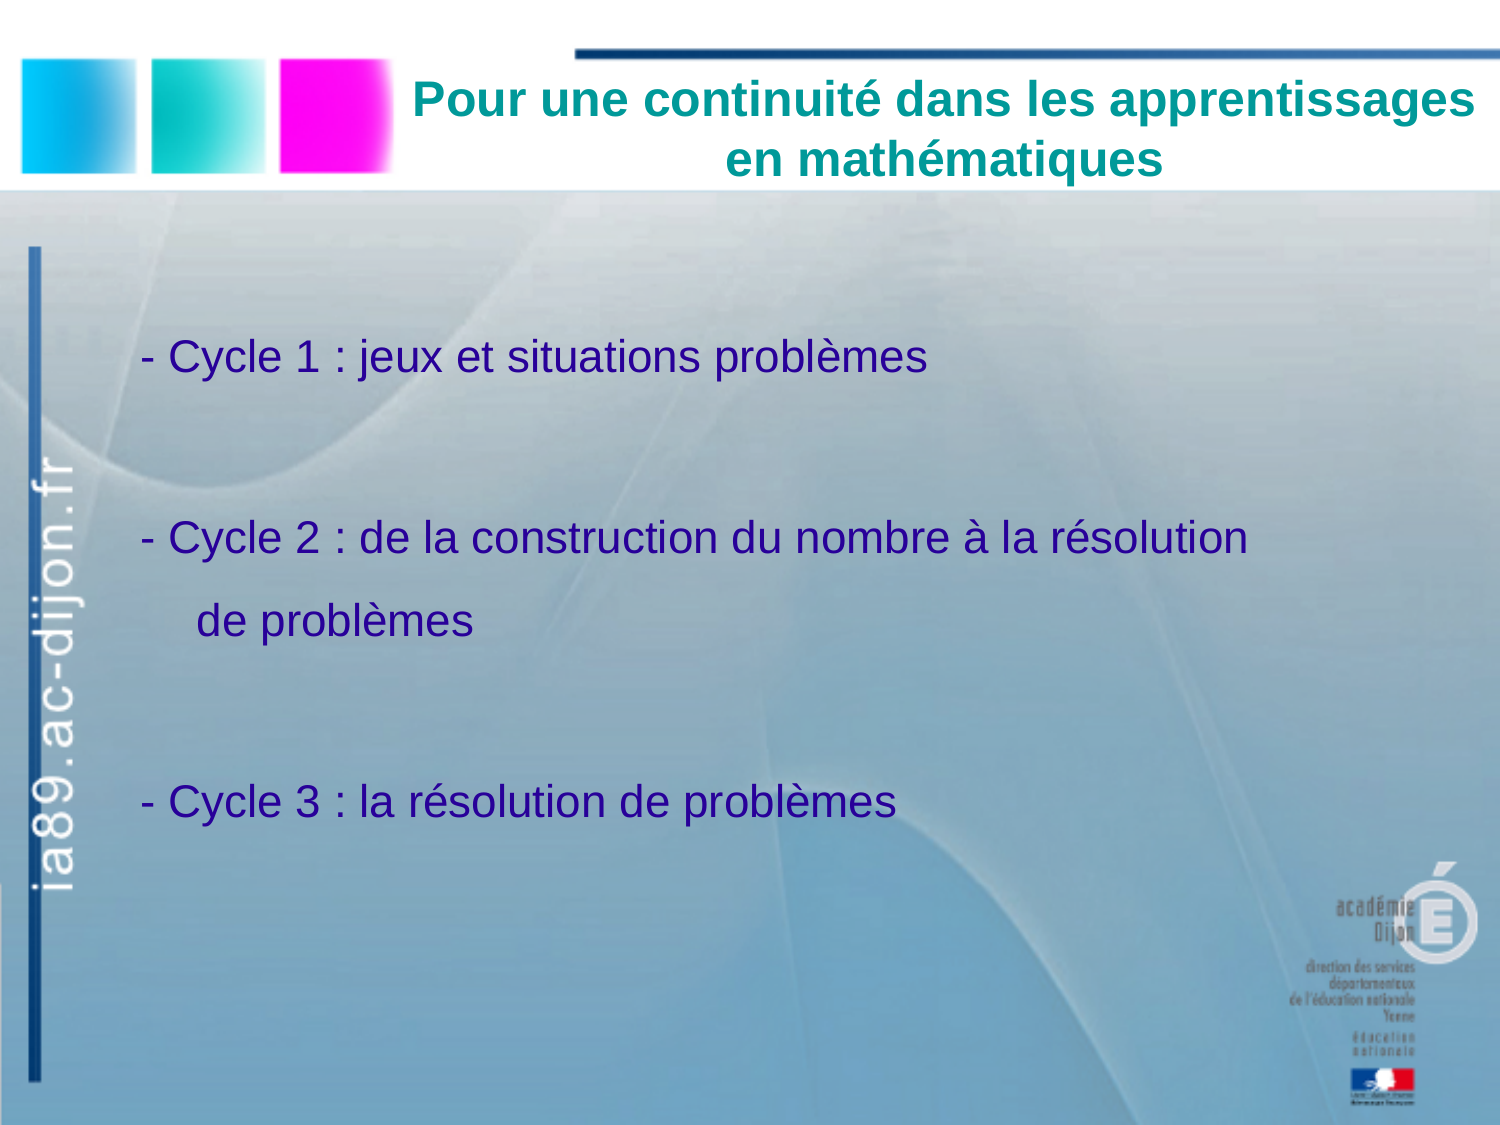

#
Pour une continuité dans les apprentissages en mathématiques
- Cycle 1 : jeux et situations problèmes
- Cycle 2 : de la construction du nombre à la résolution de problèmes
- Cycle 3 : la résolution de problèmes